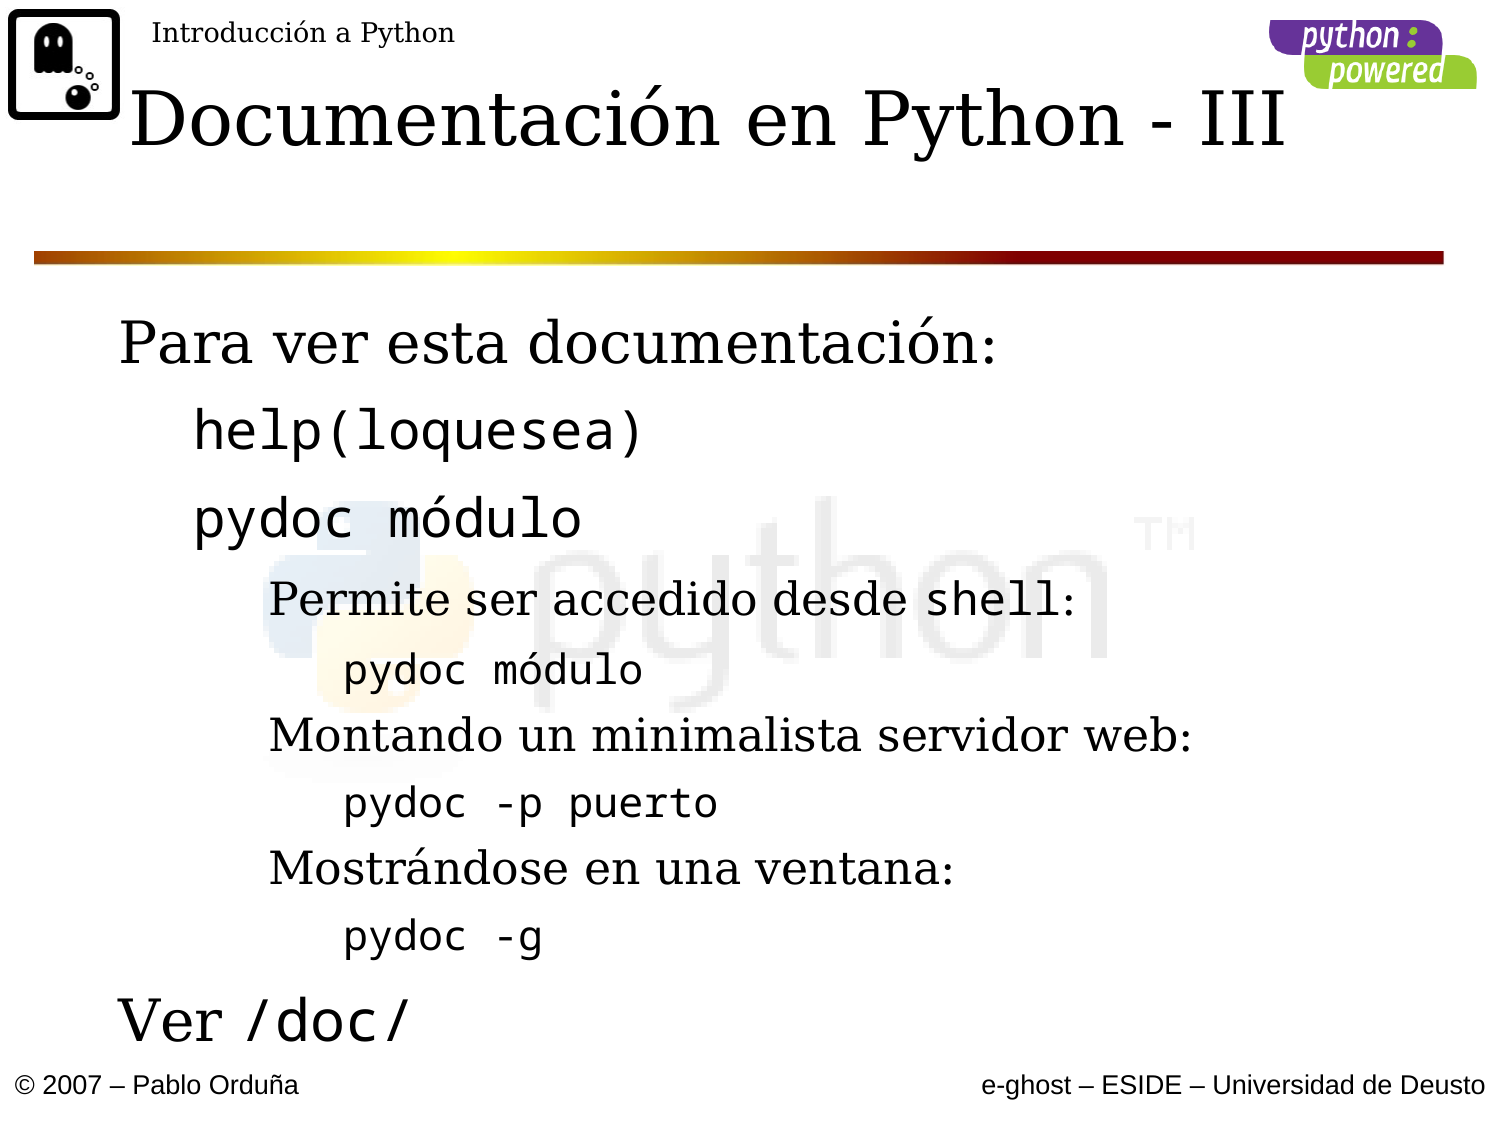

# Documentación en Python - III
Para ver esta documentación:
help(loquesea)
pydoc módulo
Permite ser accedido desde shell:
pydoc módulo
Montando un minimalista servidor web:
pydoc -p puerto
Mostrándose en una ventana:
pydoc -g
Ver /doc/